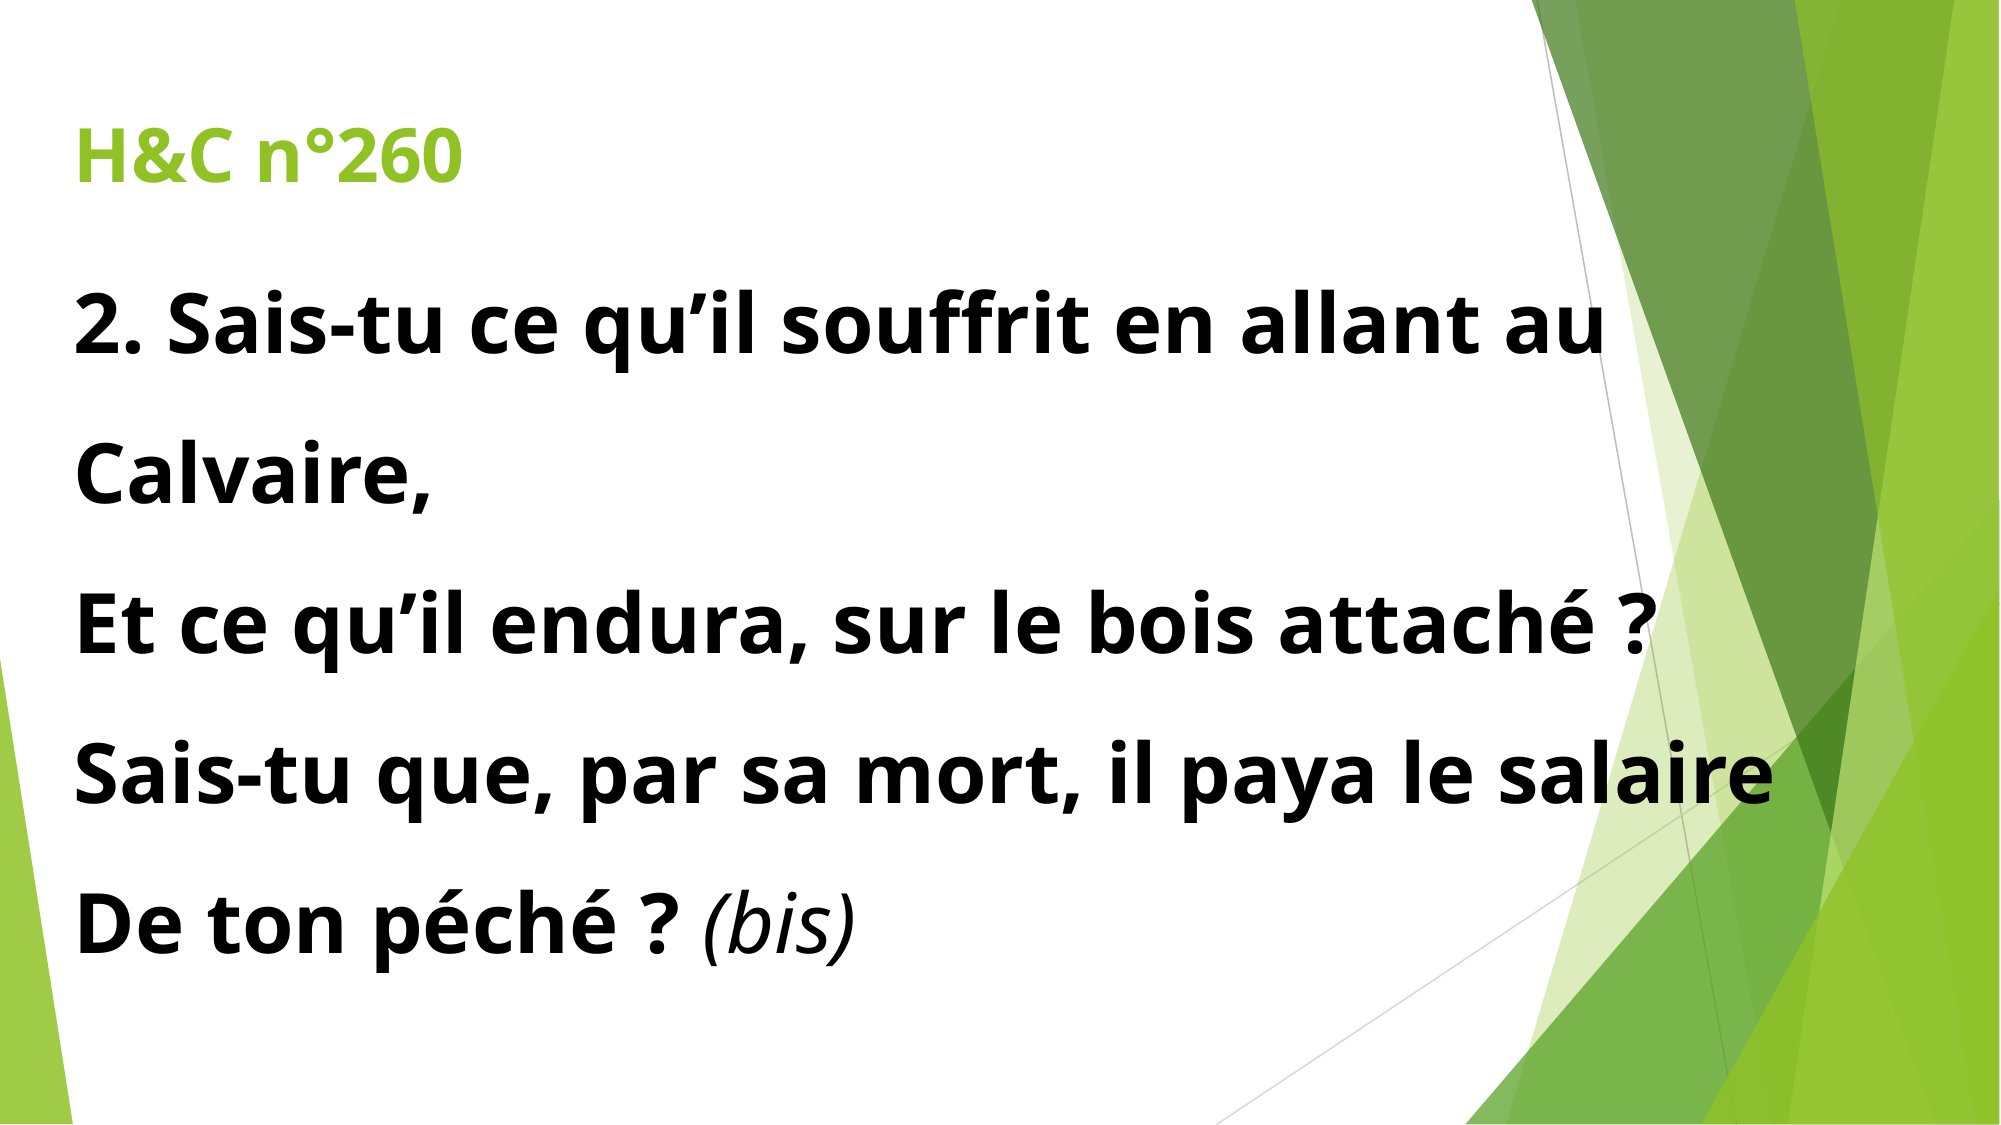

H&C n°260
2. Sais-tu ce qu’il souffrit en allant au Calvaire,
Et ce qu’il endura, sur le bois attaché ?
Sais-tu que, par sa mort, il paya le salaire
De ton péché ? (bis)